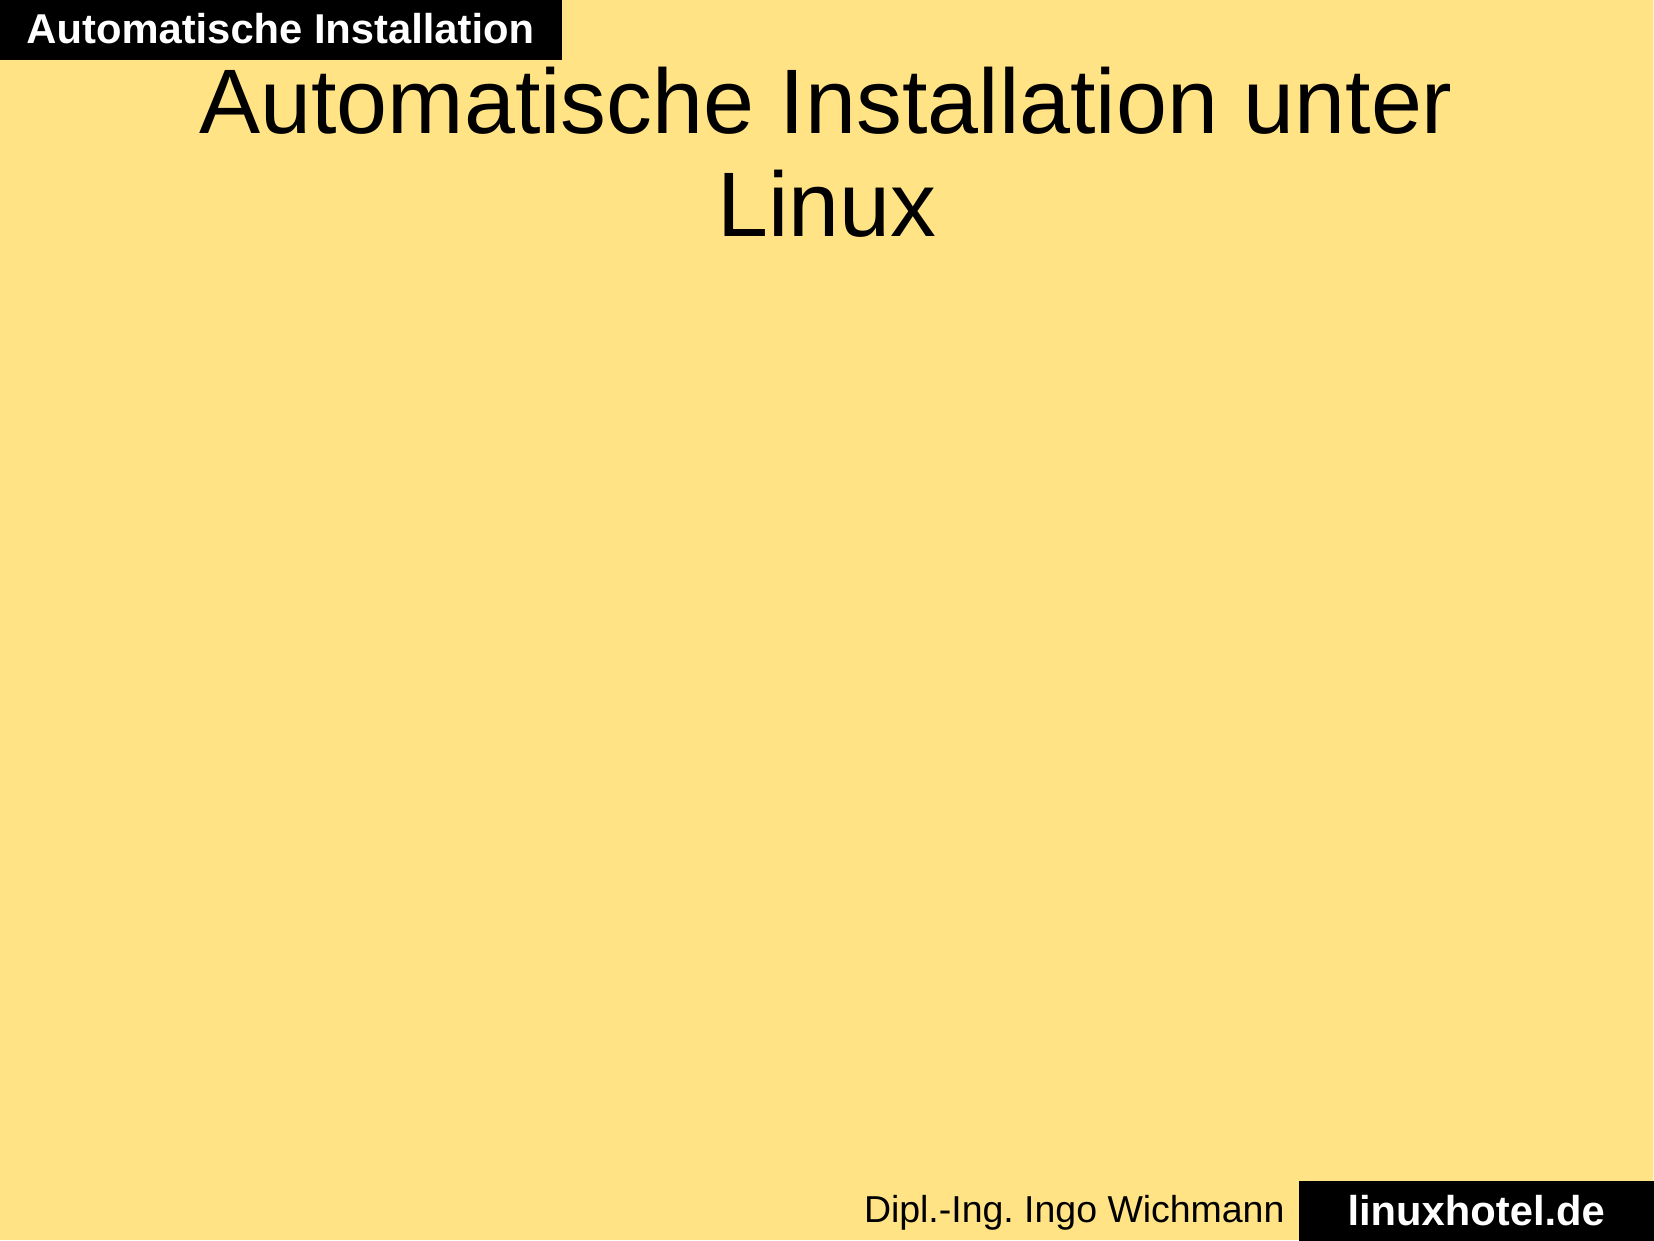

Automatische Installation
# Automatische Installation unter Linux
Dipl.-Ing. Ingo Wichmann
linuxhotel.de